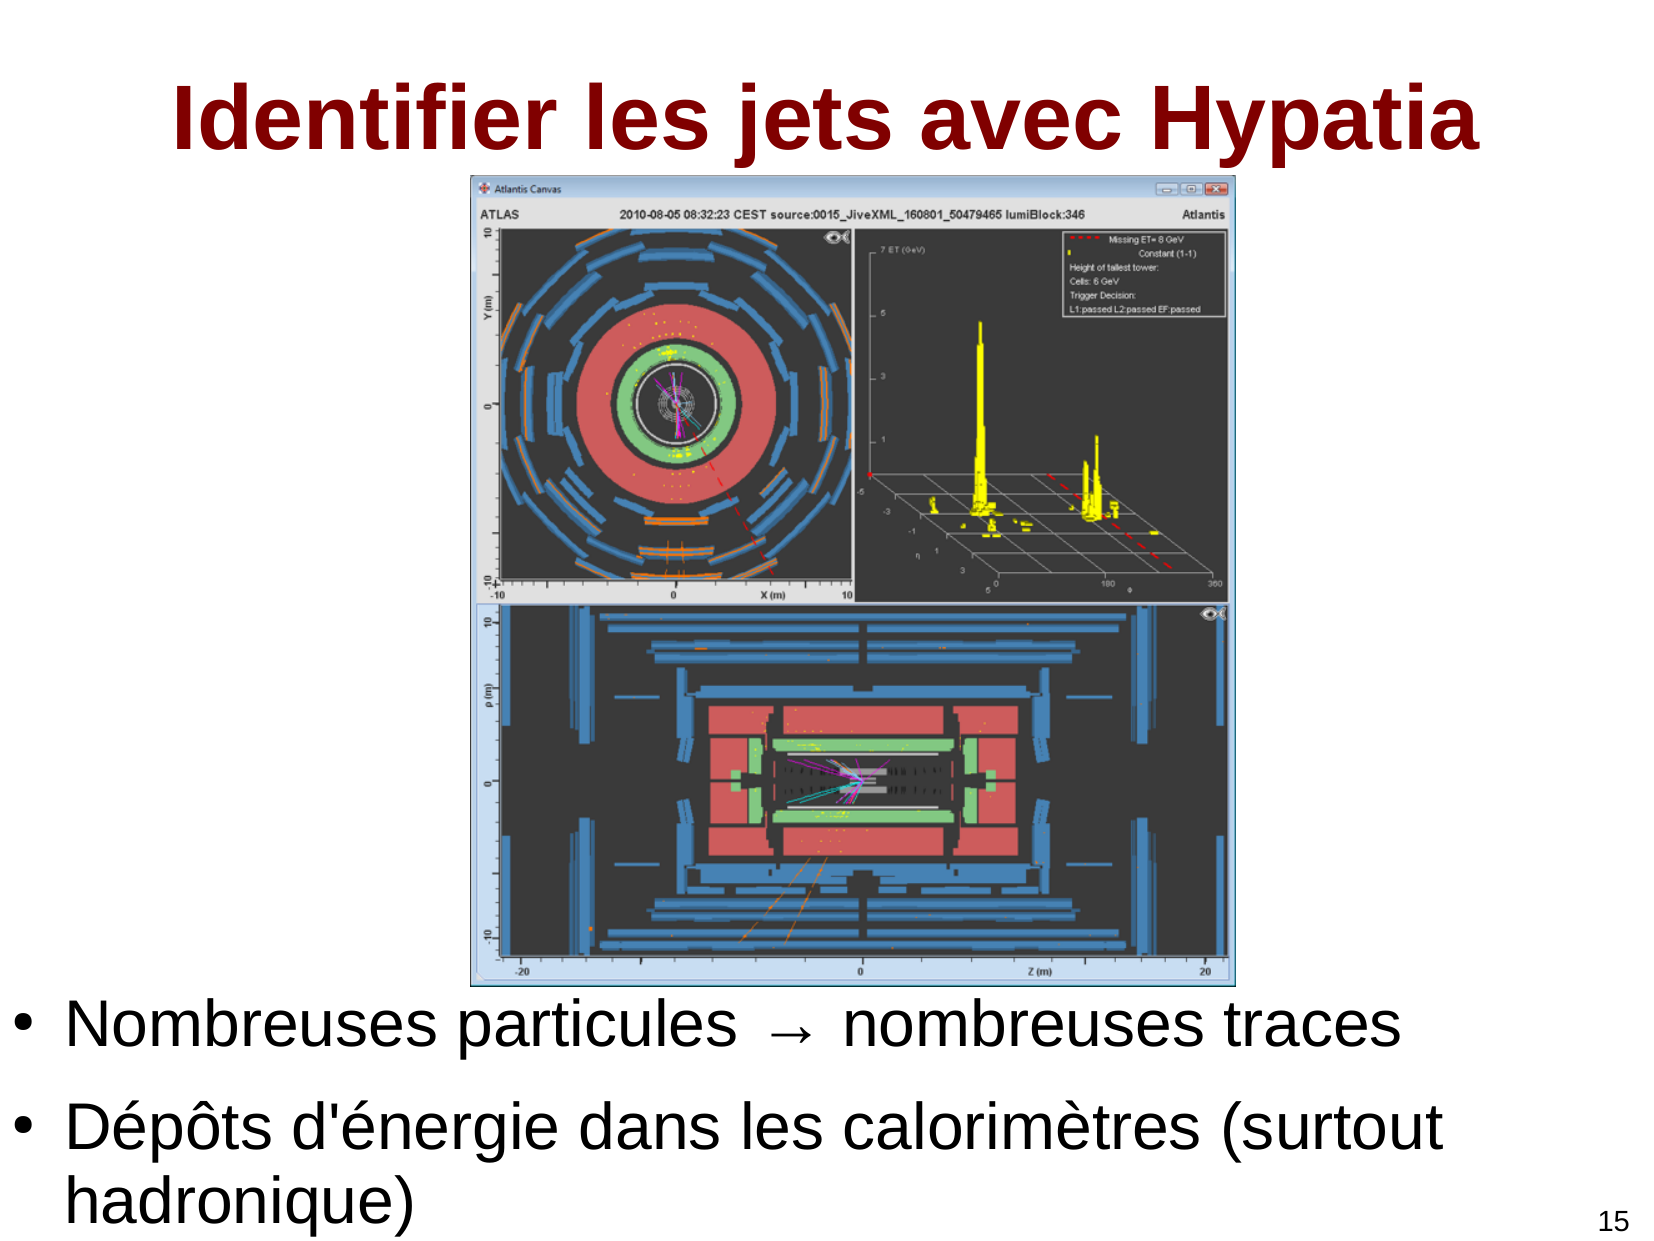

# Identifier les jets avec Hypatia
Nombreuses particules → nombreuses traces
Dépôts d'énergie dans les calorimètres (surtout hadronique)
15